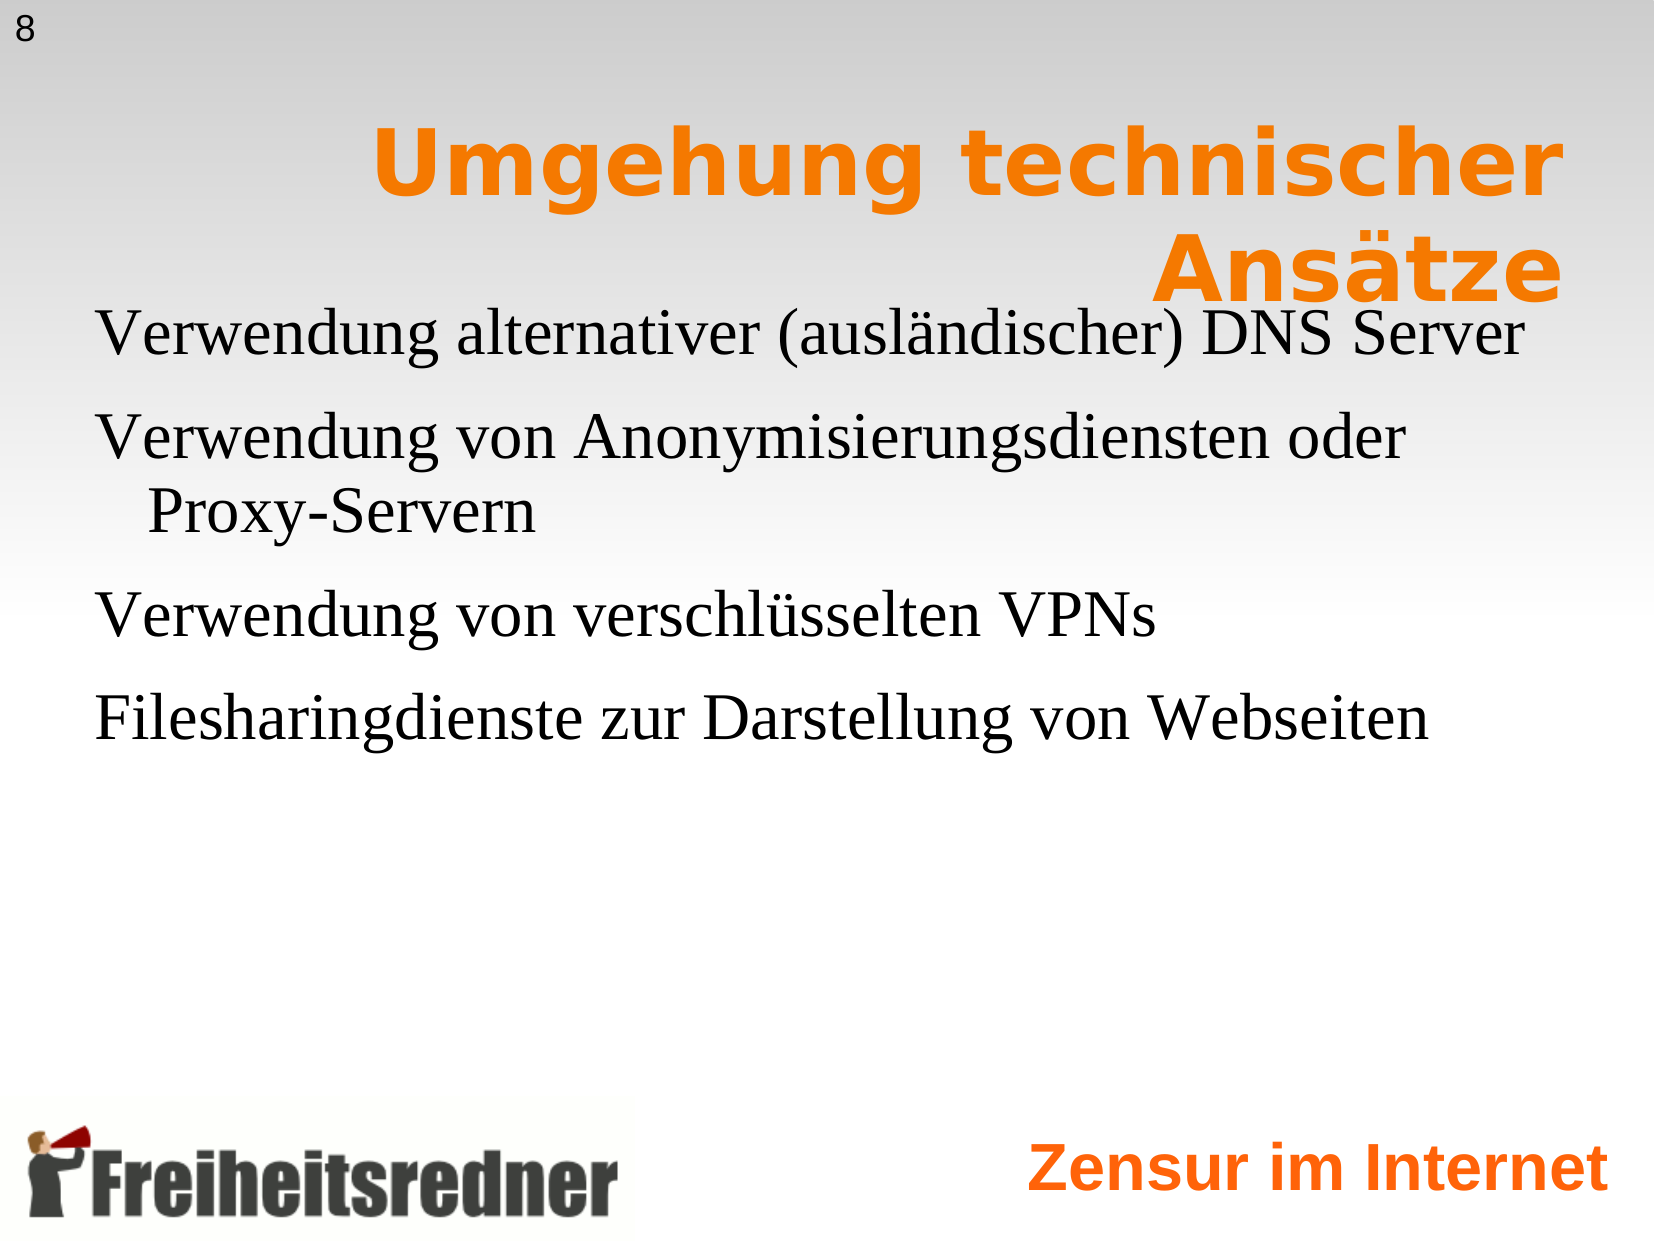

# Umgehung technischer Ansätze
Verwendung alternativer (ausländischer) DNS Server
Verwendung von Anonymisierungsdiensten oder Proxy-Servern
Verwendung von verschlüsselten VPNs
Filesharingdienste zur Darstellung von Webseiten